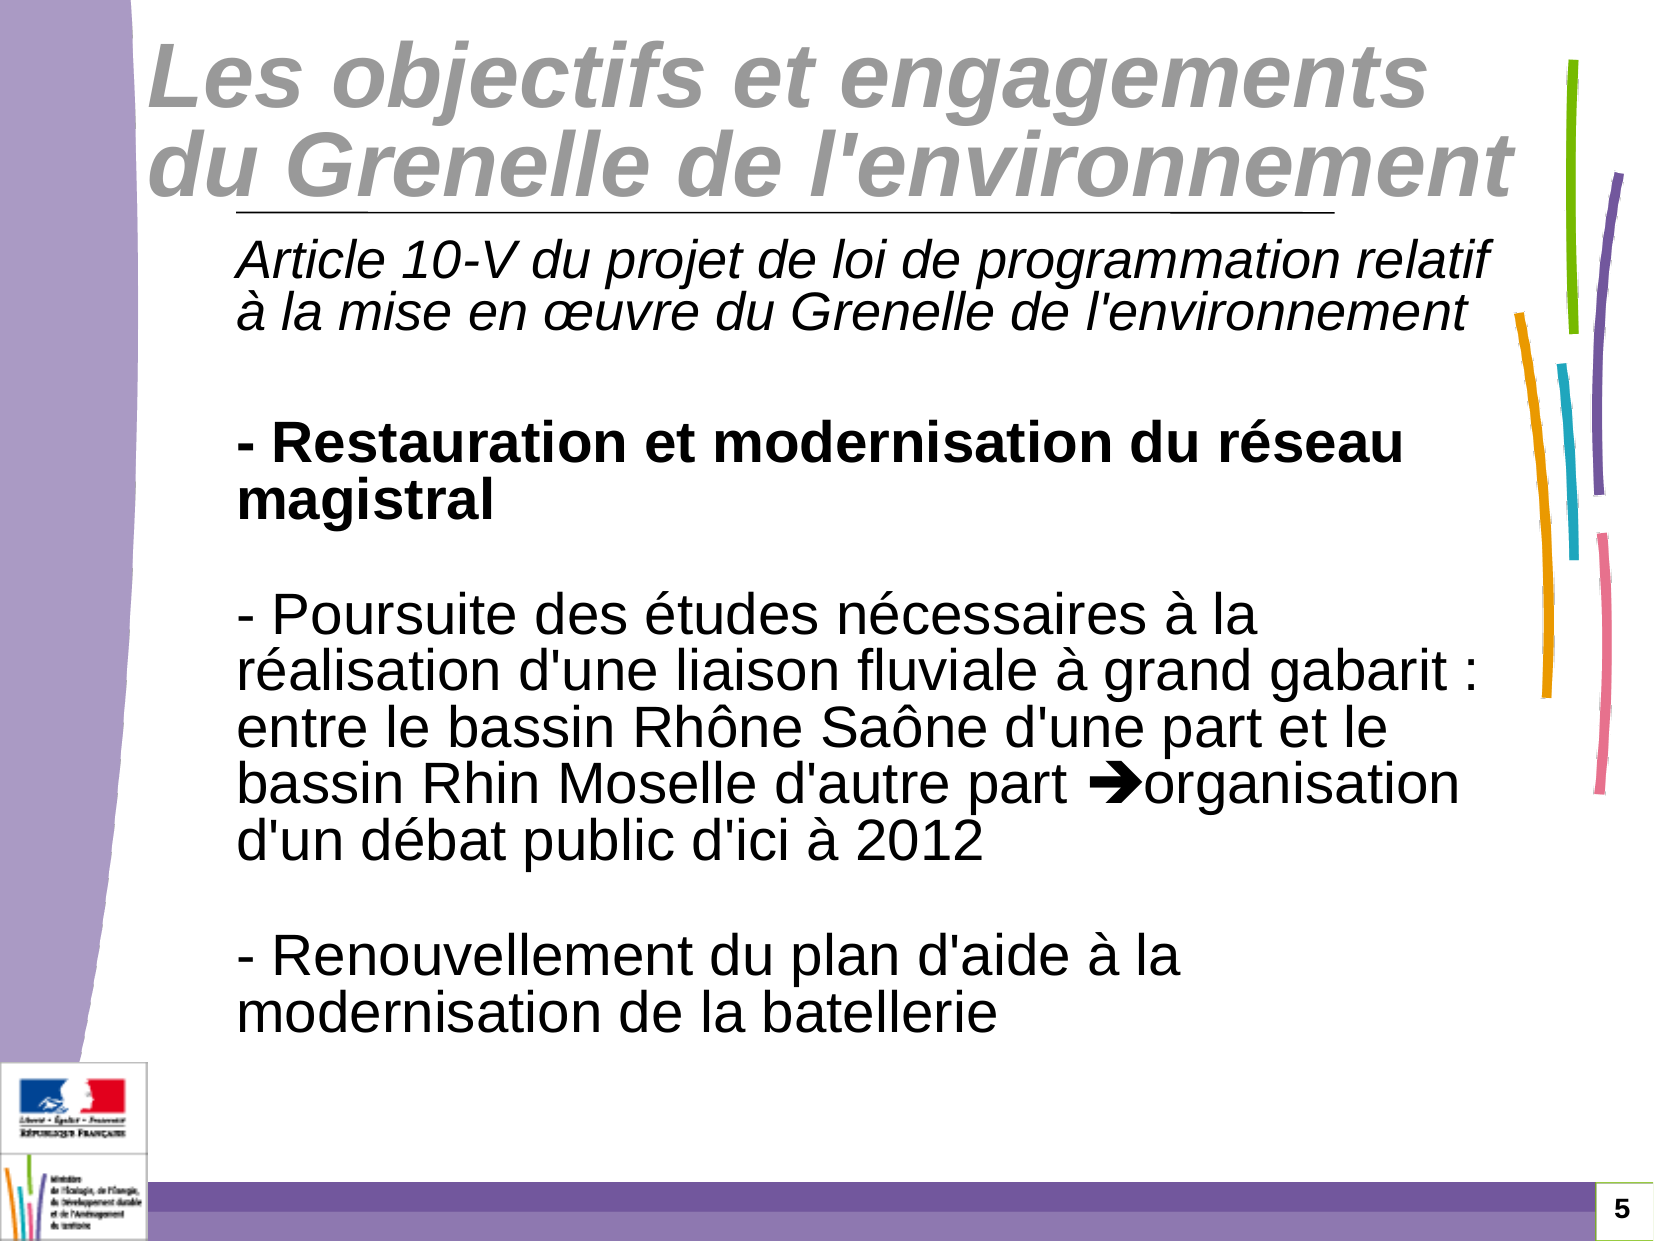

# Les objectifs et engagements du Grenelle de l'environnement
Article 10-V du projet de loi de programmation relatif à la mise en œuvre du Grenelle de l'environnement
- Restauration et modernisation du réseau magistral
- Poursuite des études nécessaires à la réalisation d'une liaison fluviale à grand gabarit : entre le bassin Rhône Saône d'une part et le bassin Rhin Moselle d'autre part organisation d'un débat public d'ici à 2012
- Renouvellement du plan d'aide à la modernisation de la batellerie
5